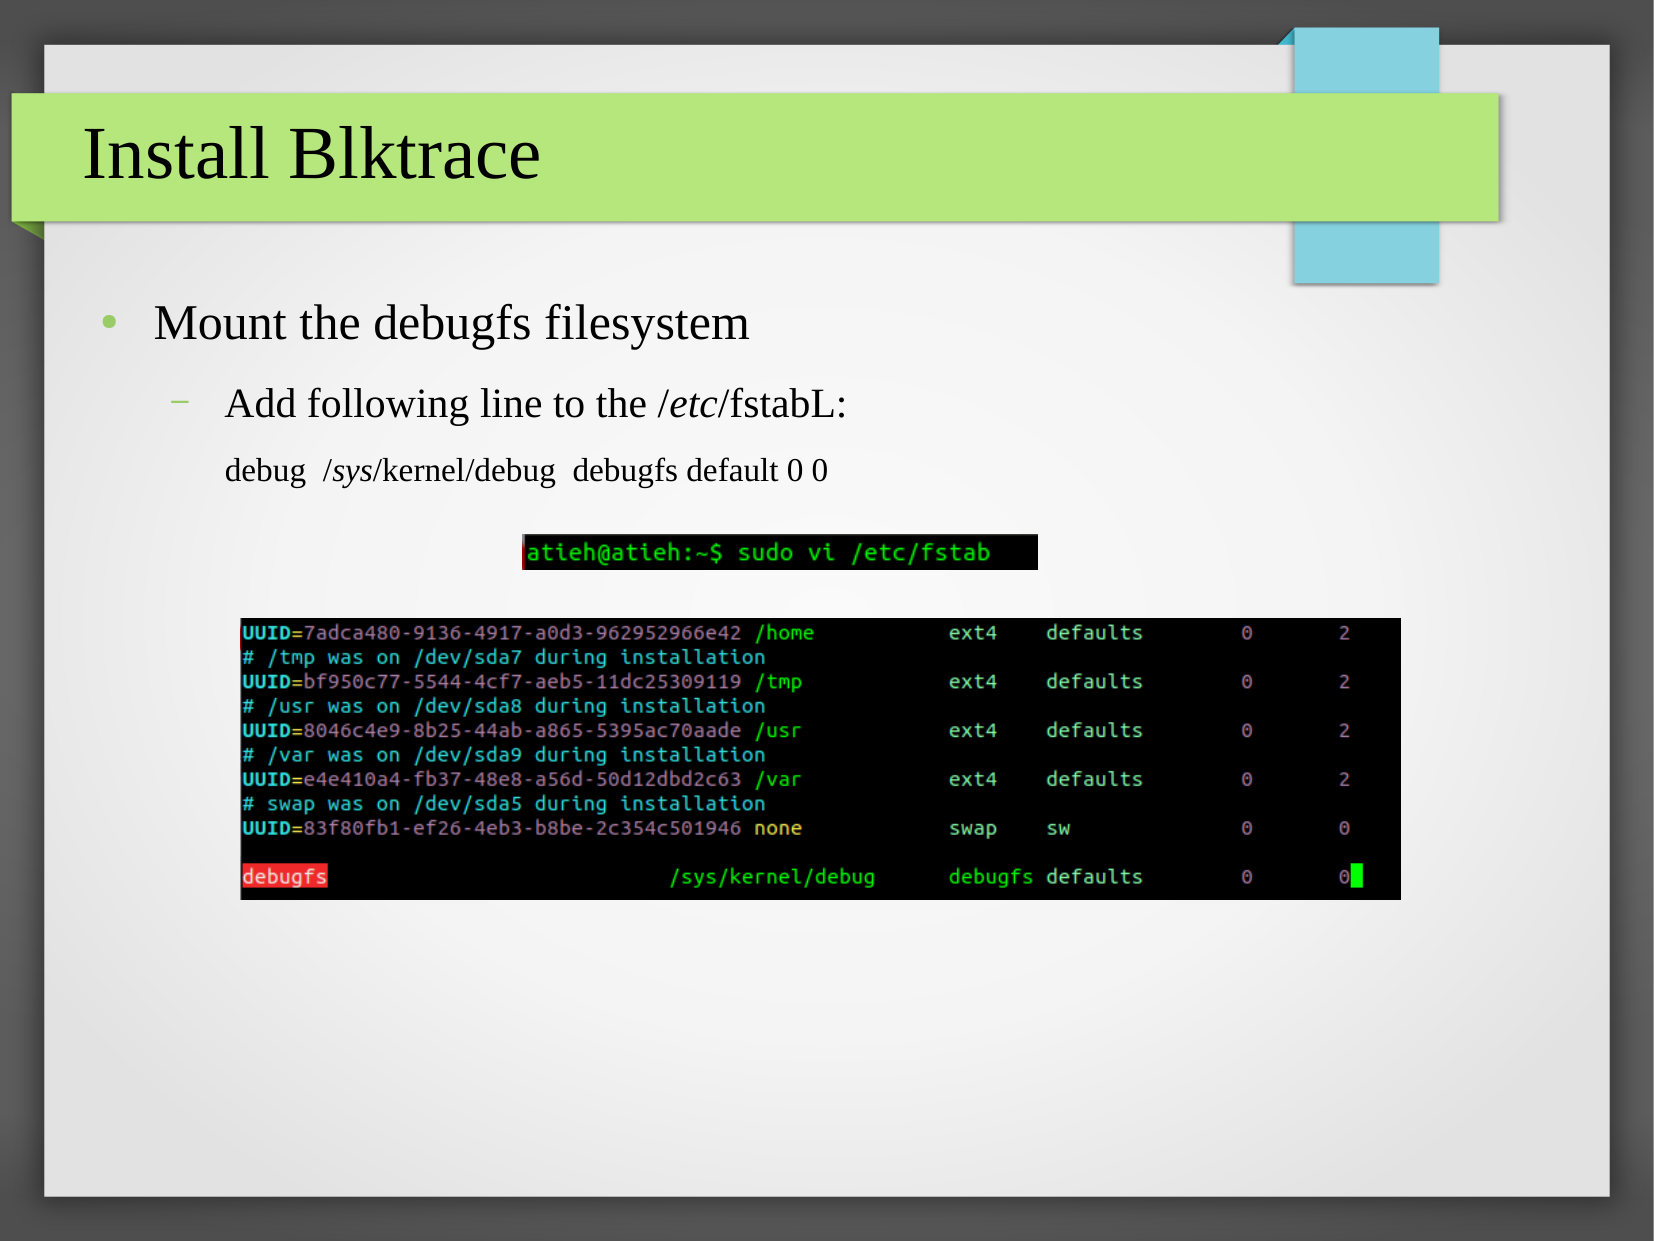

# Install Blktrace
Mount the debugfs filesystem
Add following line to the /etc/fstabL:
debug /sys/kernel/debug debugfs default 0 0